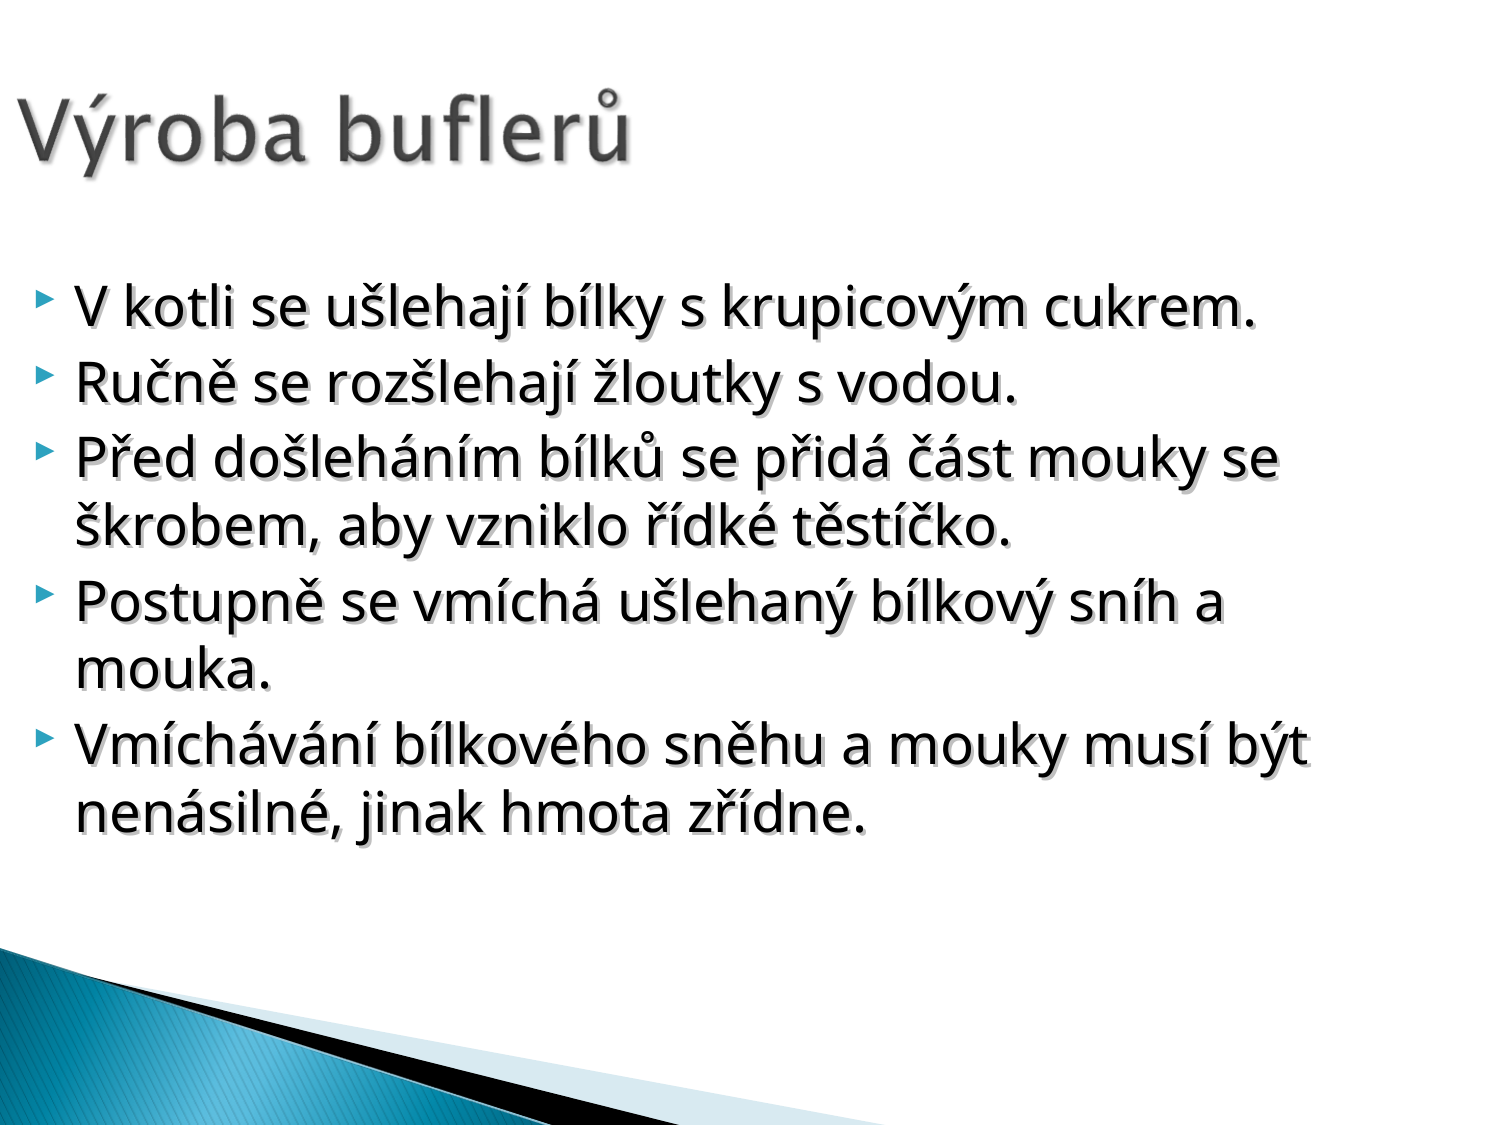

V kotli se ušlehají bílky s krupicovým cukrem.
Ručně se rozšlehají žloutky s vodou.
Před došleháním bílků se přidá část mouky se škrobem, aby vzniklo řídké těstíčko.
Postupně se vmíchá ušlehaný bílkový sníh a mouka.
Vmíchávání bílkového sněhu a mouky musí být nenásilné, jinak hmota zřídne.